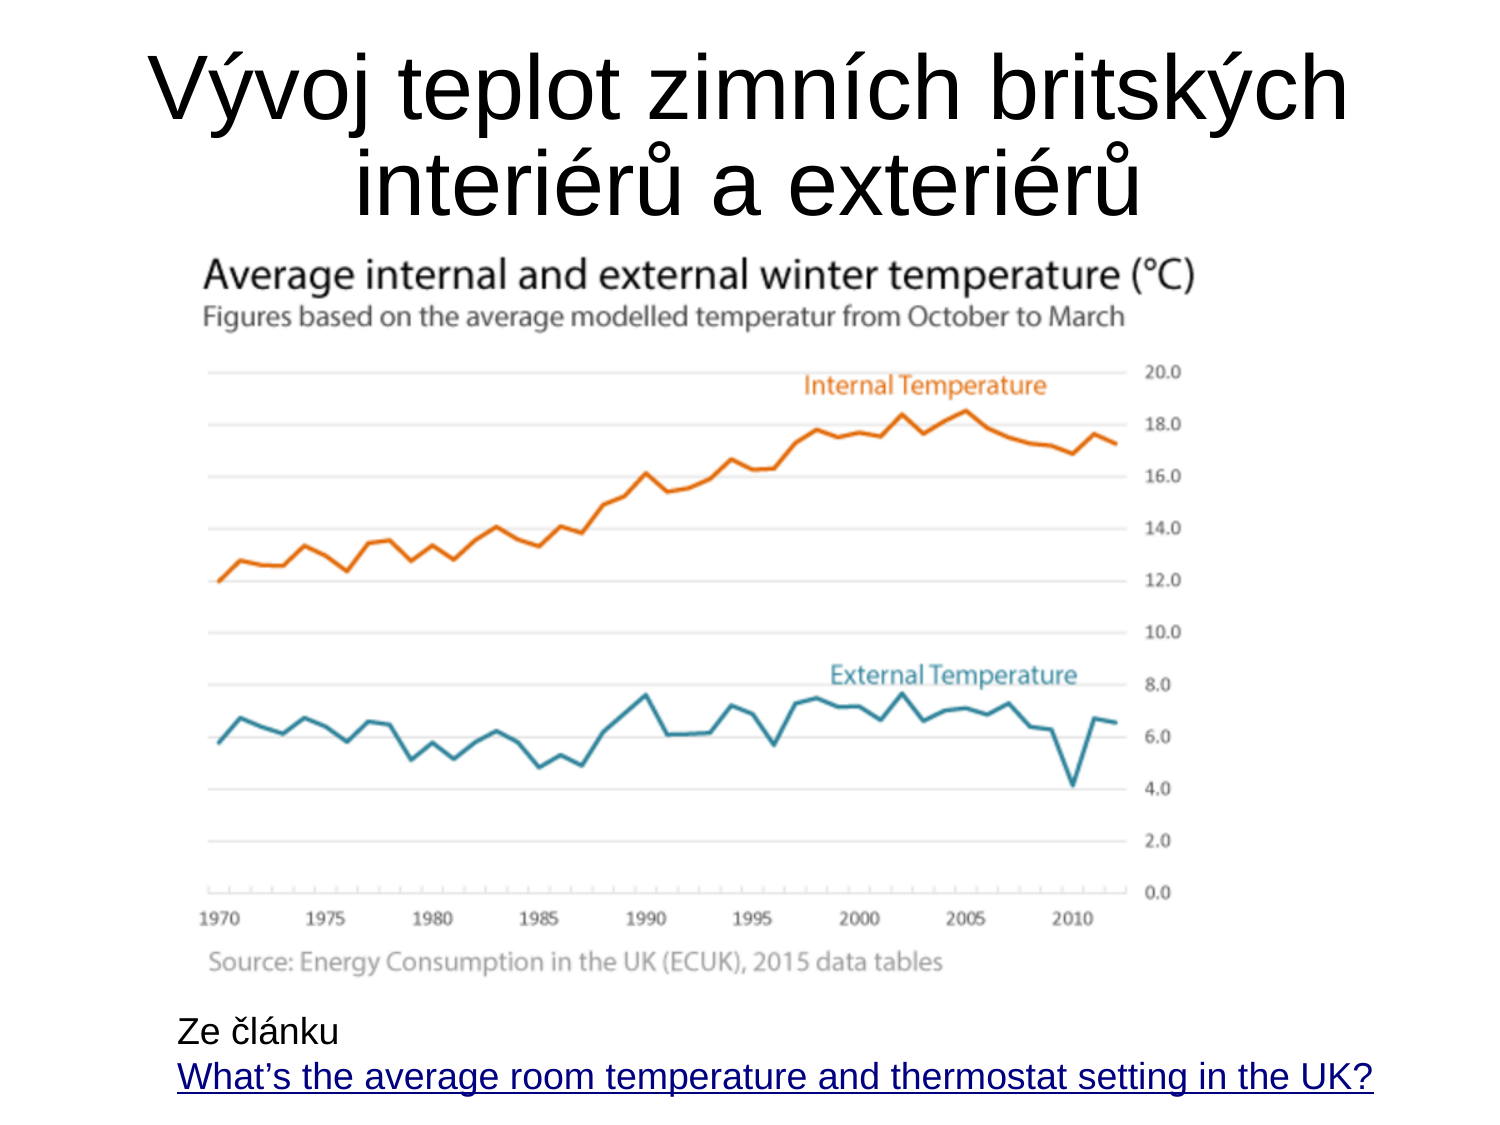

# Vývoj teplot zimních britských interiérů a exteriérů
Ze článku What’s the average room temperature and thermostat setting in the UK?